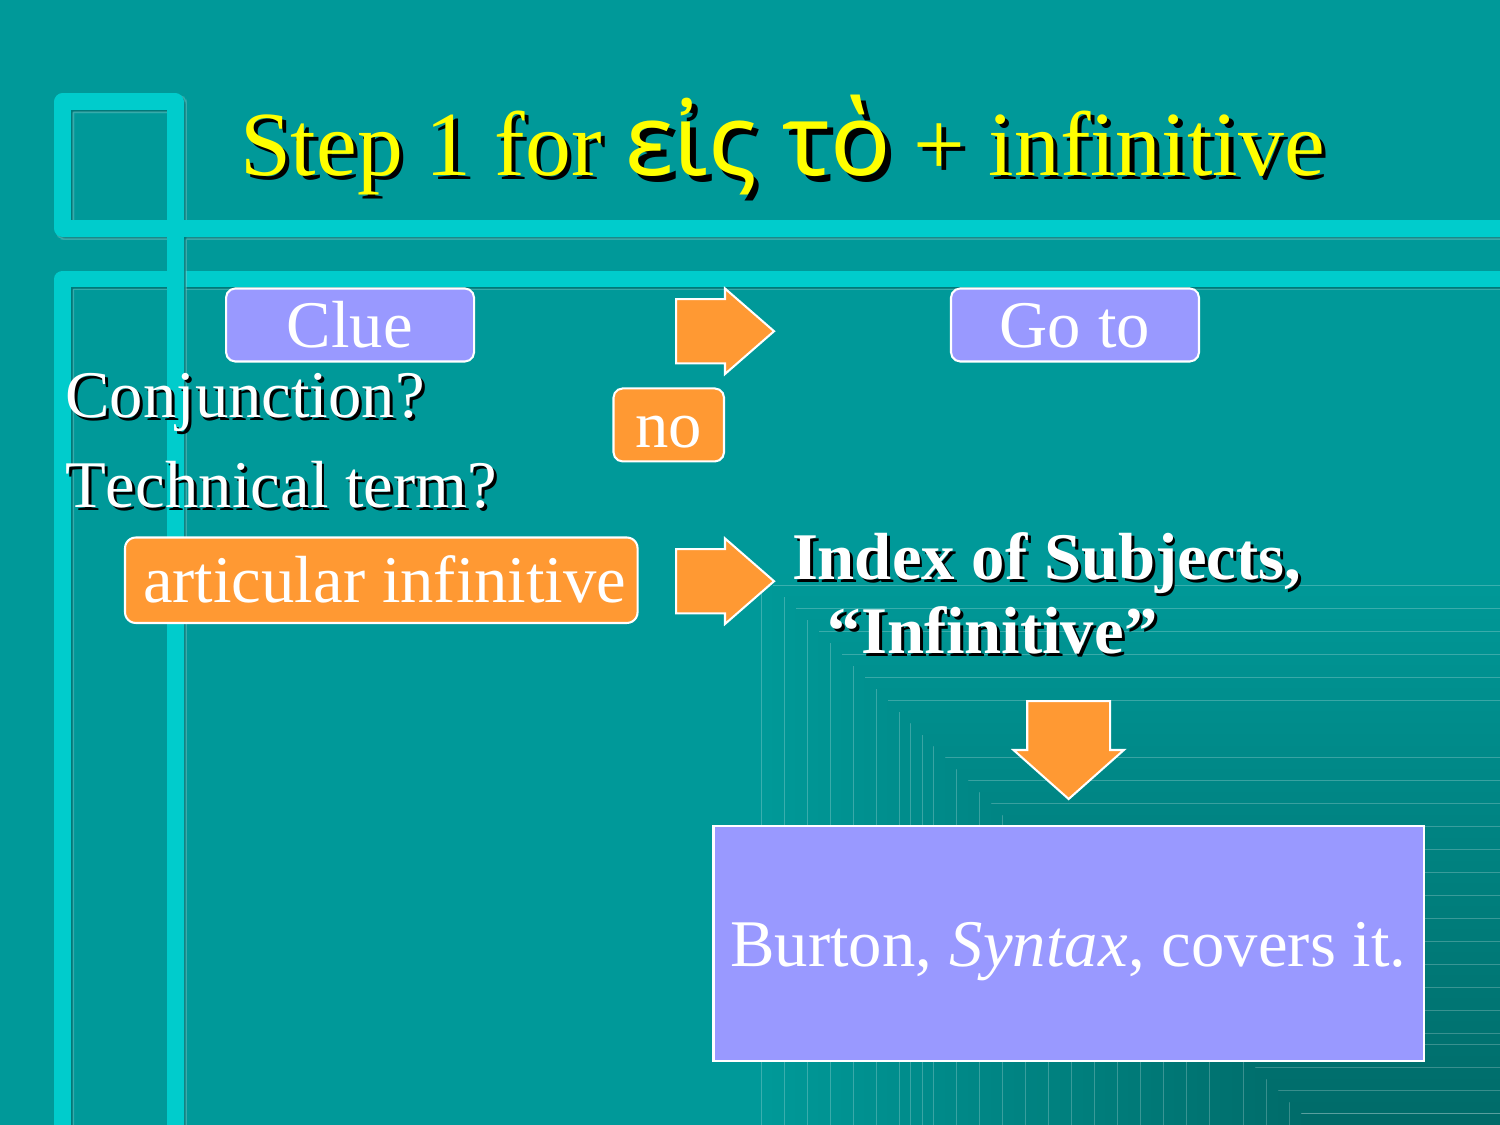

# Step 1 for εἰς τὸ + infinitive
Clue
Go to
Conjunction?
Technical term?
no
 Index of Subjects,
 “Infinitive”
articular infinitive
Burton, Syntax, covers it.